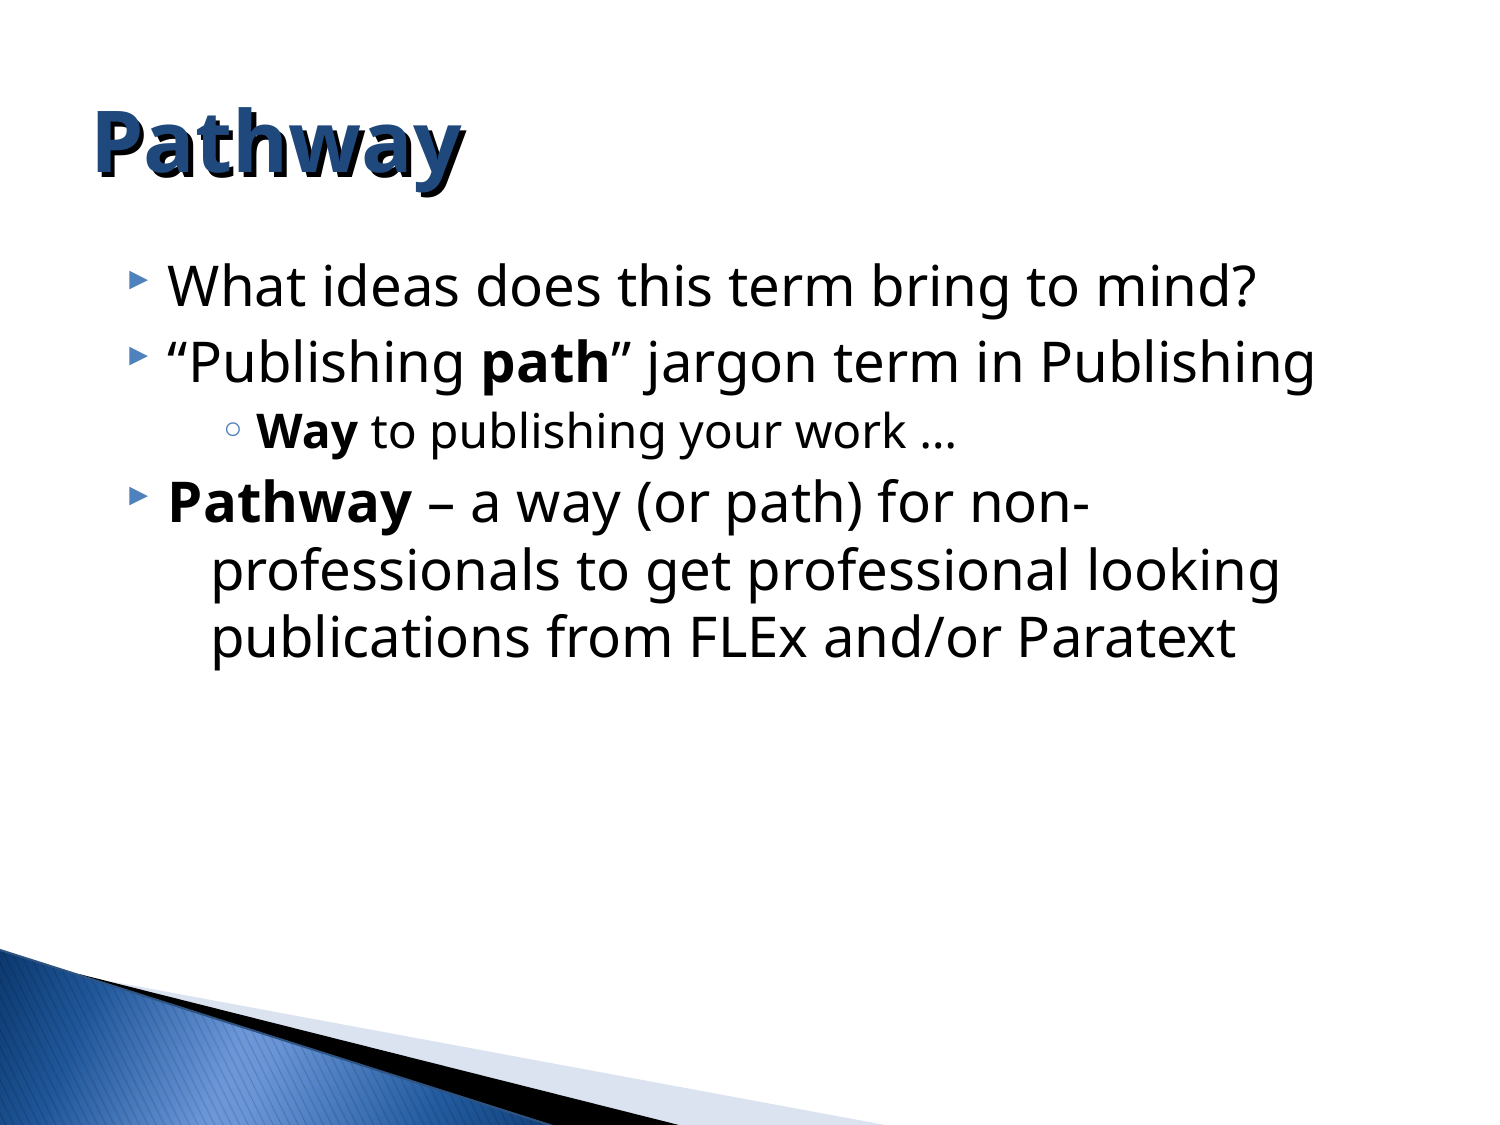

Pathway
# What ideas does this term bring to mind?
“Publishing path” jargon term in Publishing
Way to publishing your work …
Pathway – a way (or path) for non-professionals to get professional looking publications from FLEx and/or Paratext